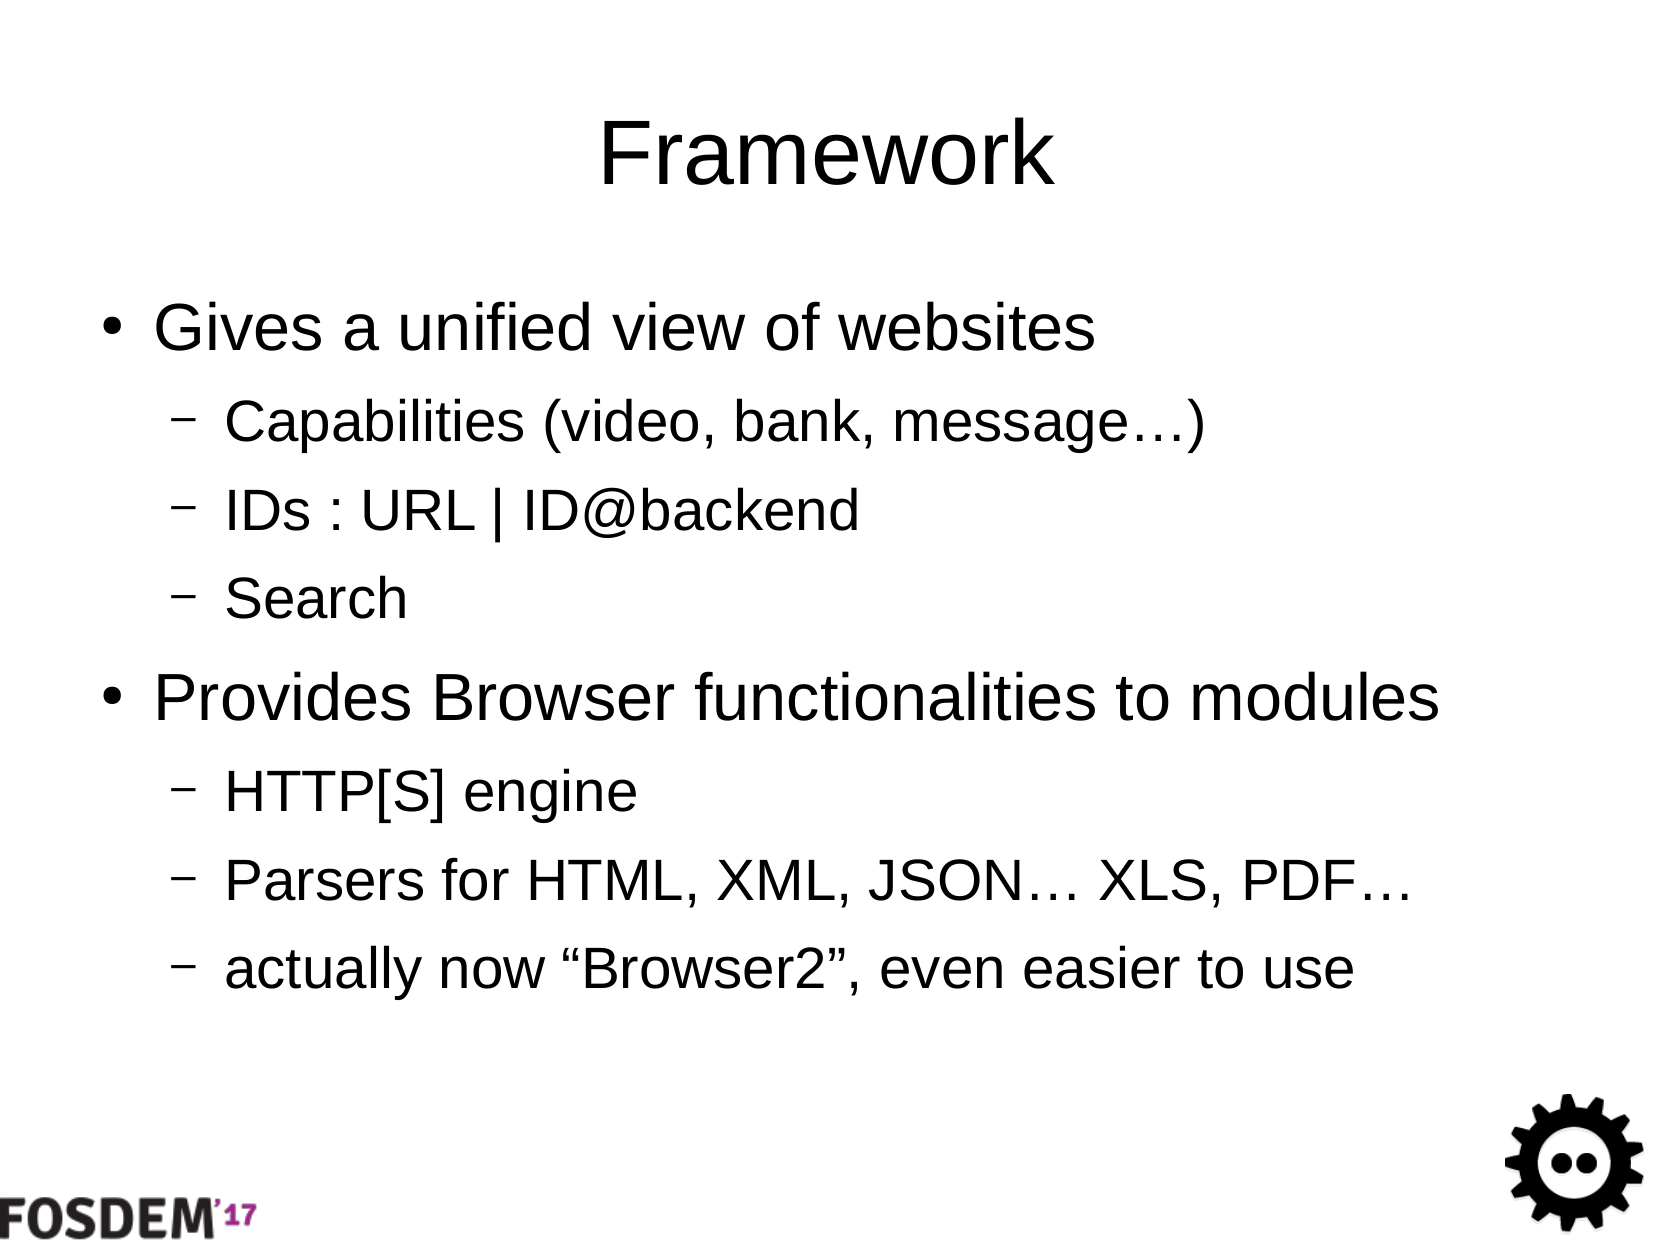

# Framework
Gives a unified view of websites
Capabilities (video, bank, message…)
IDs : URL | ID@backend
Search
Provides Browser functionalities to modules
HTTP[S] engine
Parsers for HTML, XML, JSON… XLS, PDF…
actually now “Browser2”, even easier to use